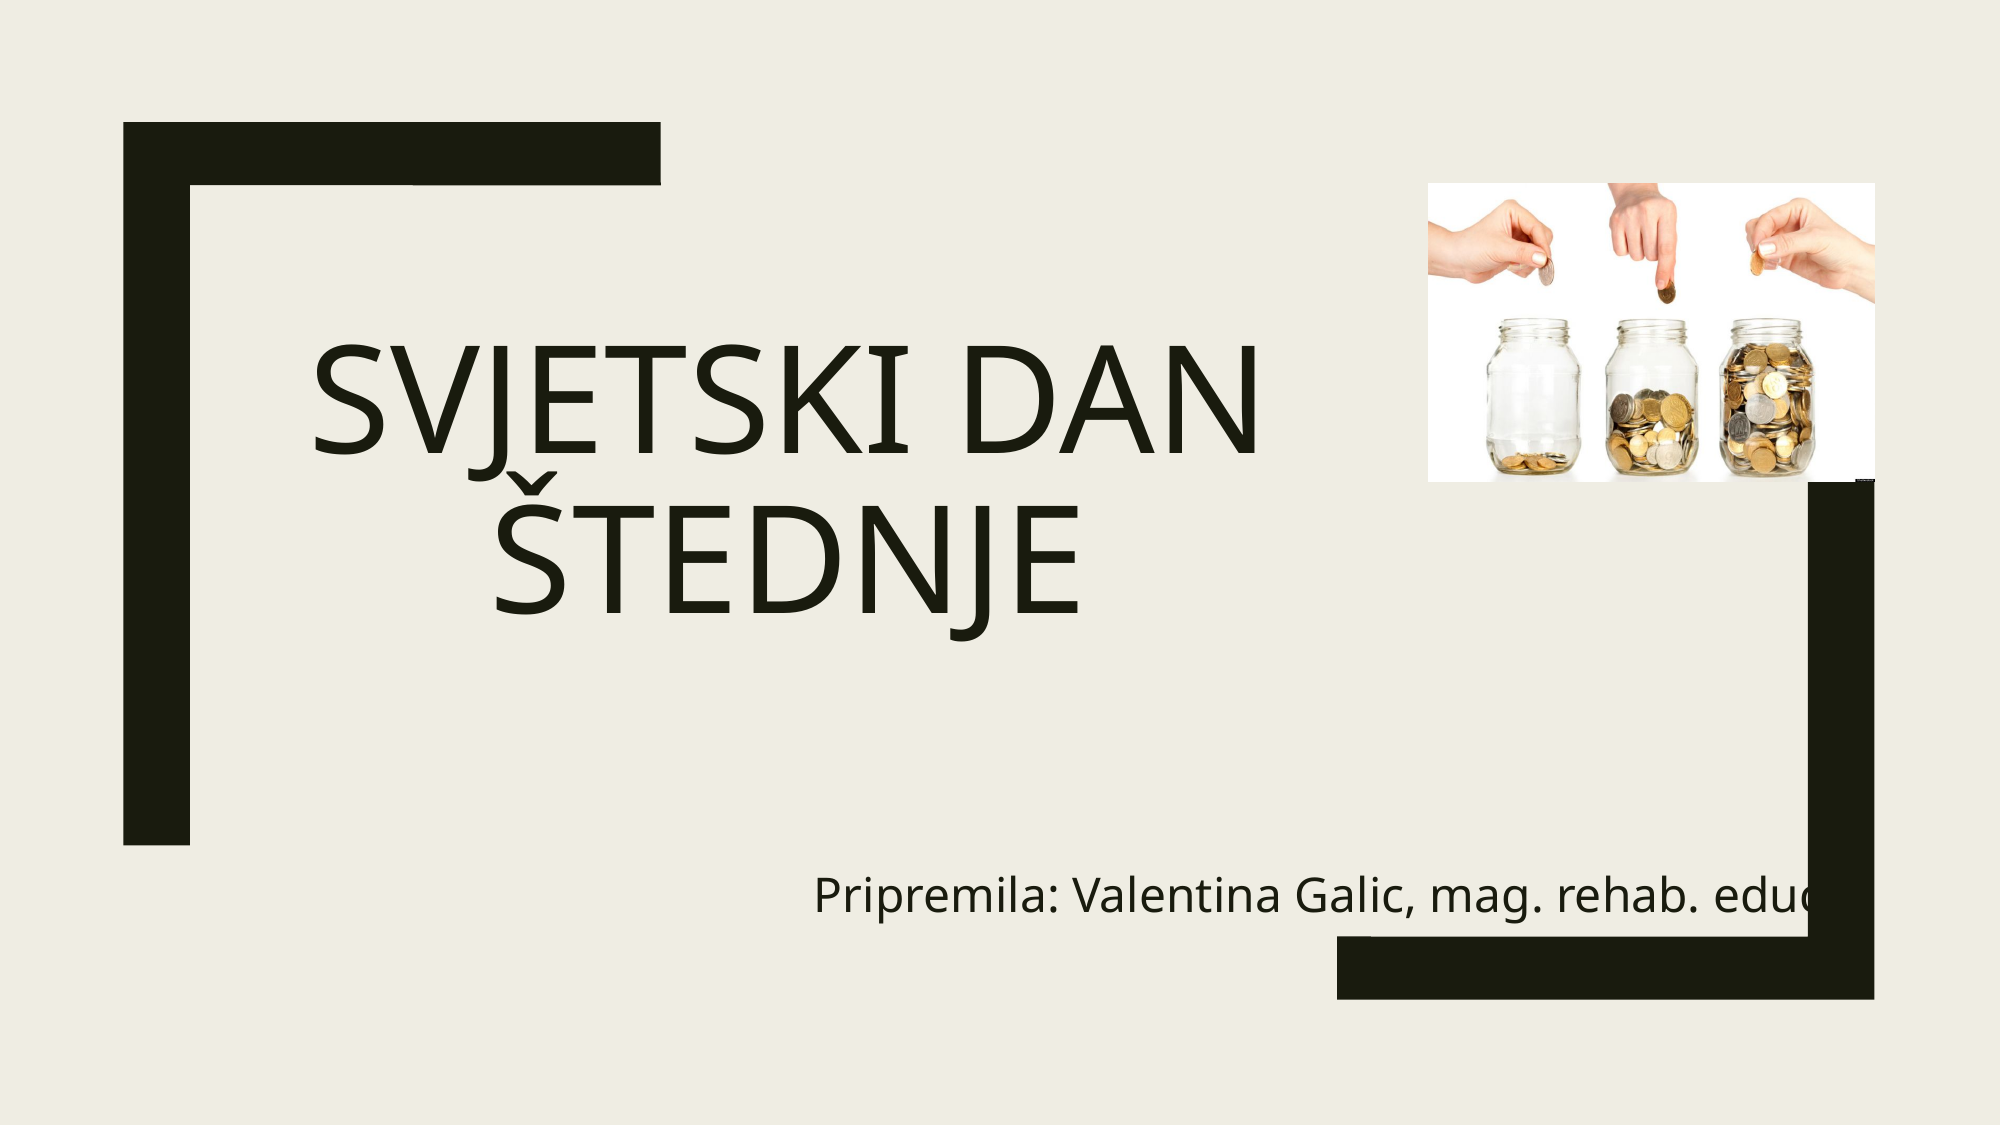

# Svjetski dan štednje
Pripremila: Valentina Galic, mag. rehab. educ.